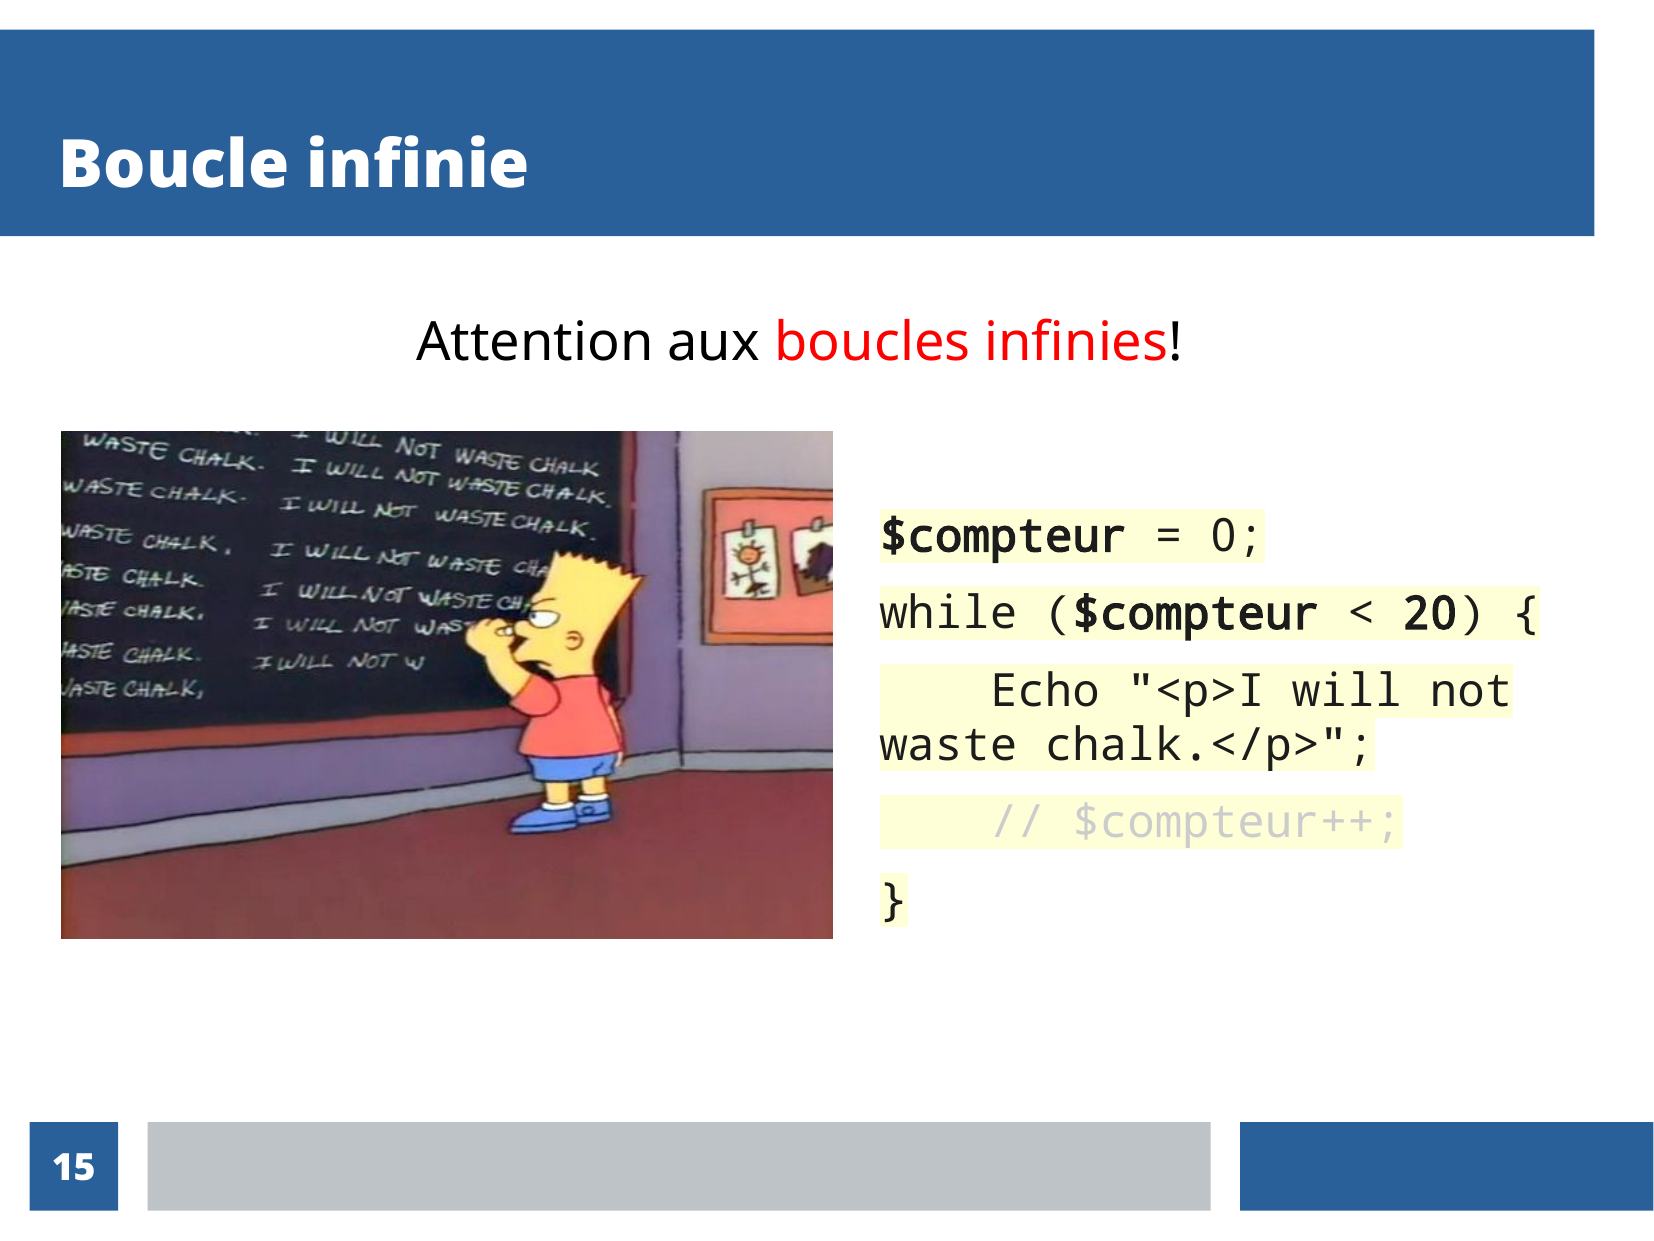

# Boucle infinie
Attention aux boucles infinies!
$compteur = 0;
while ($compteur < 20) {
 Echo "<p>I will not waste chalk.</p>";
 // $compteur++;
}
15